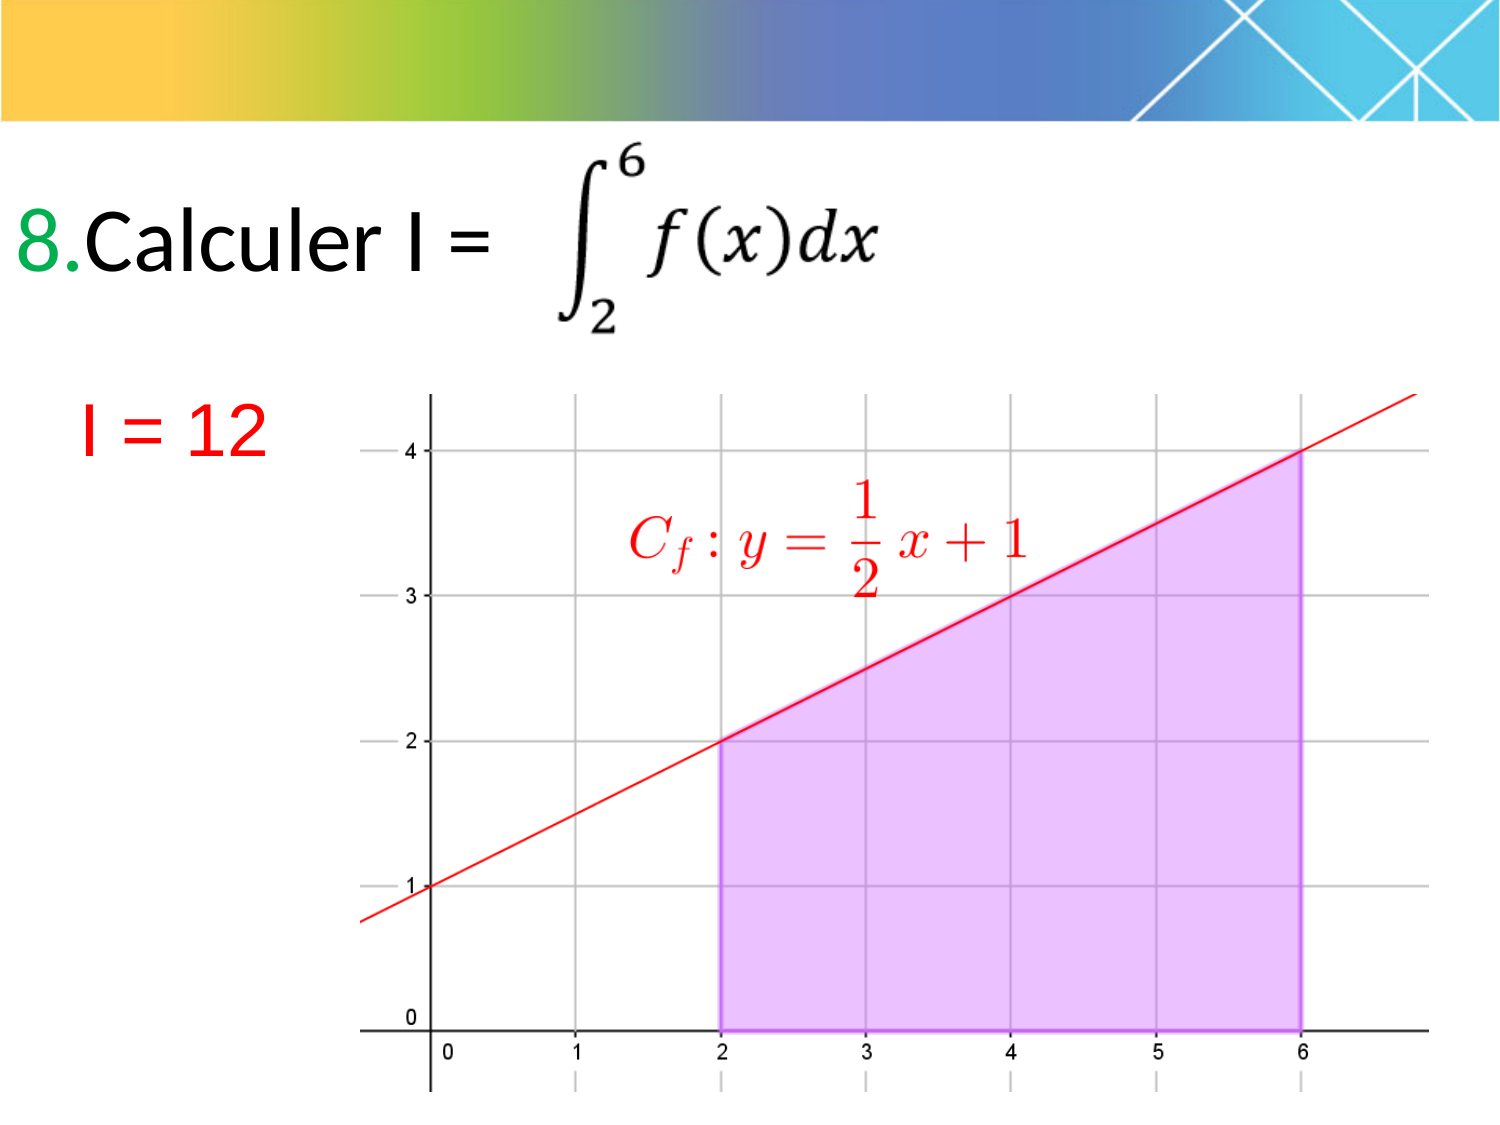

# Calculer I =
I = 12